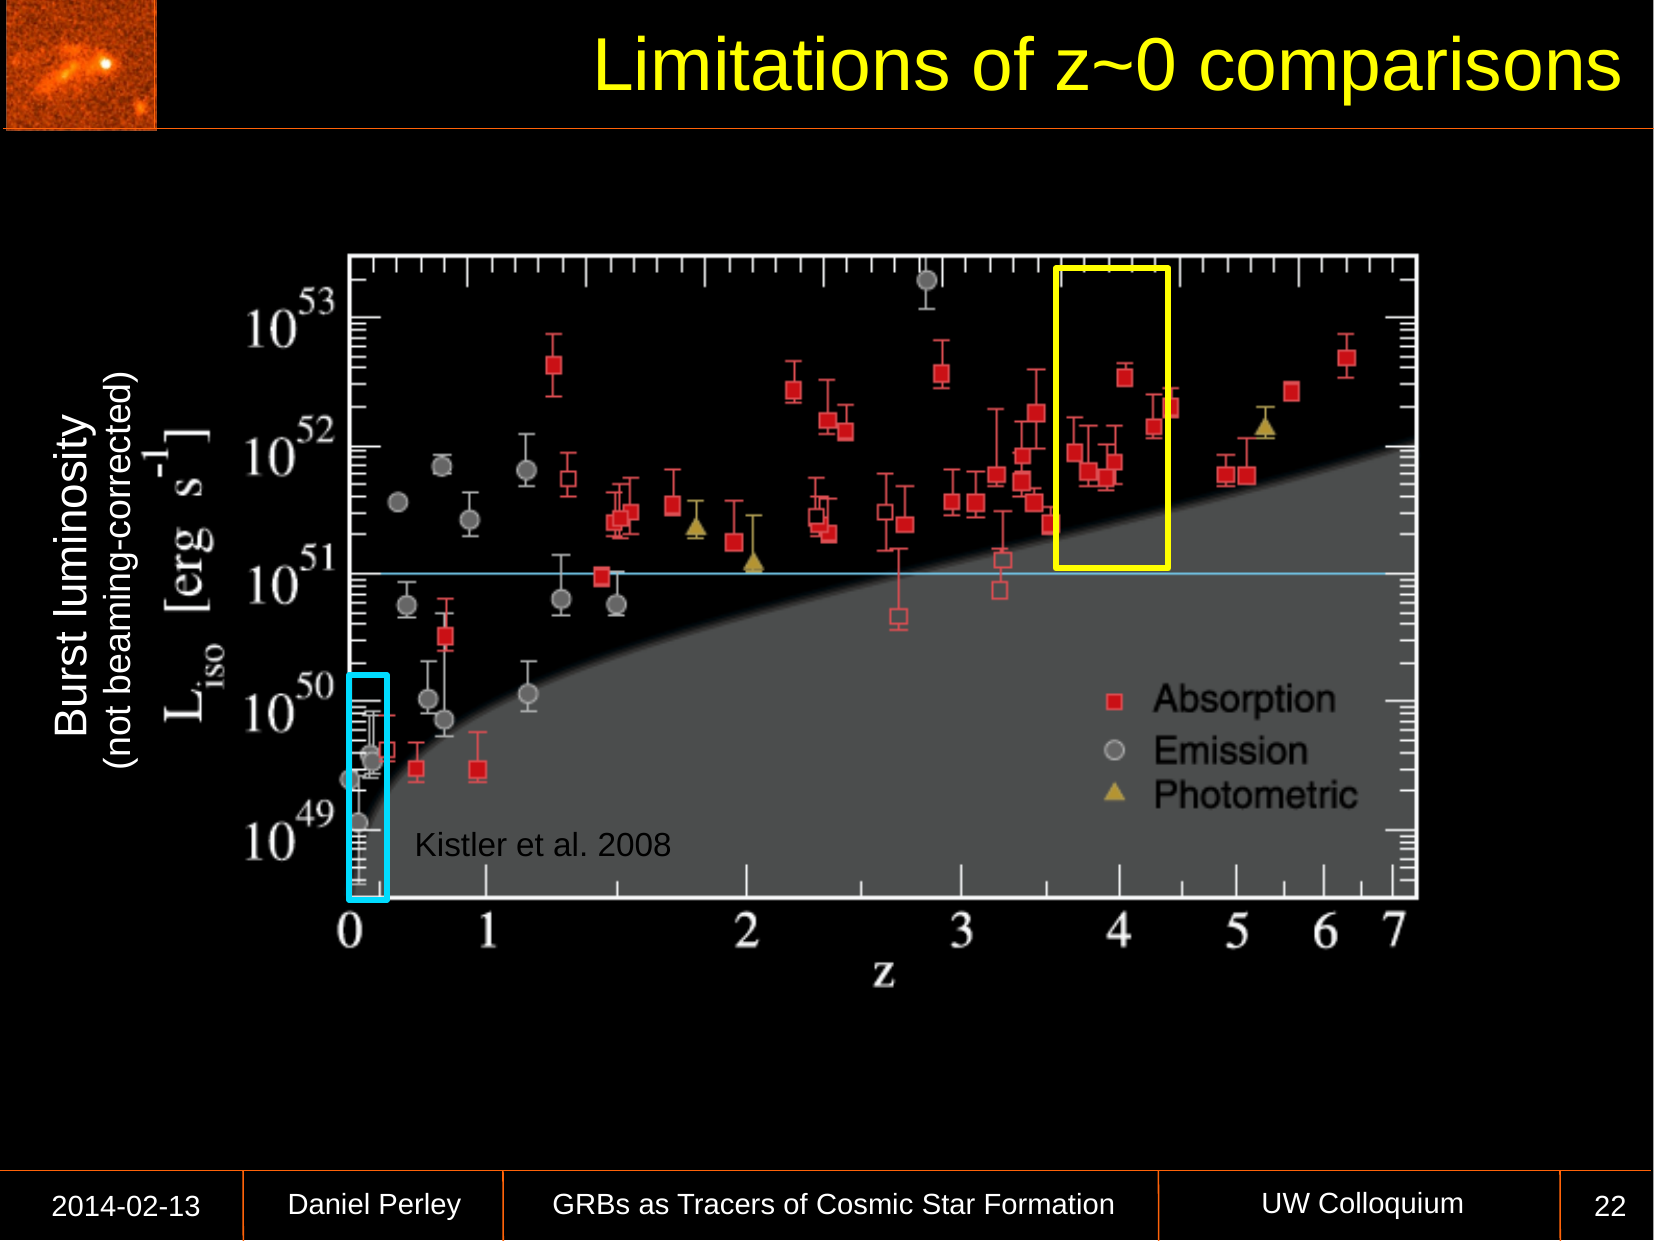

# Limitations of z~0 comparisons
Burst luminosity
(not beaming-corrected)
Kistler et al. 2008
2014-02-13
22